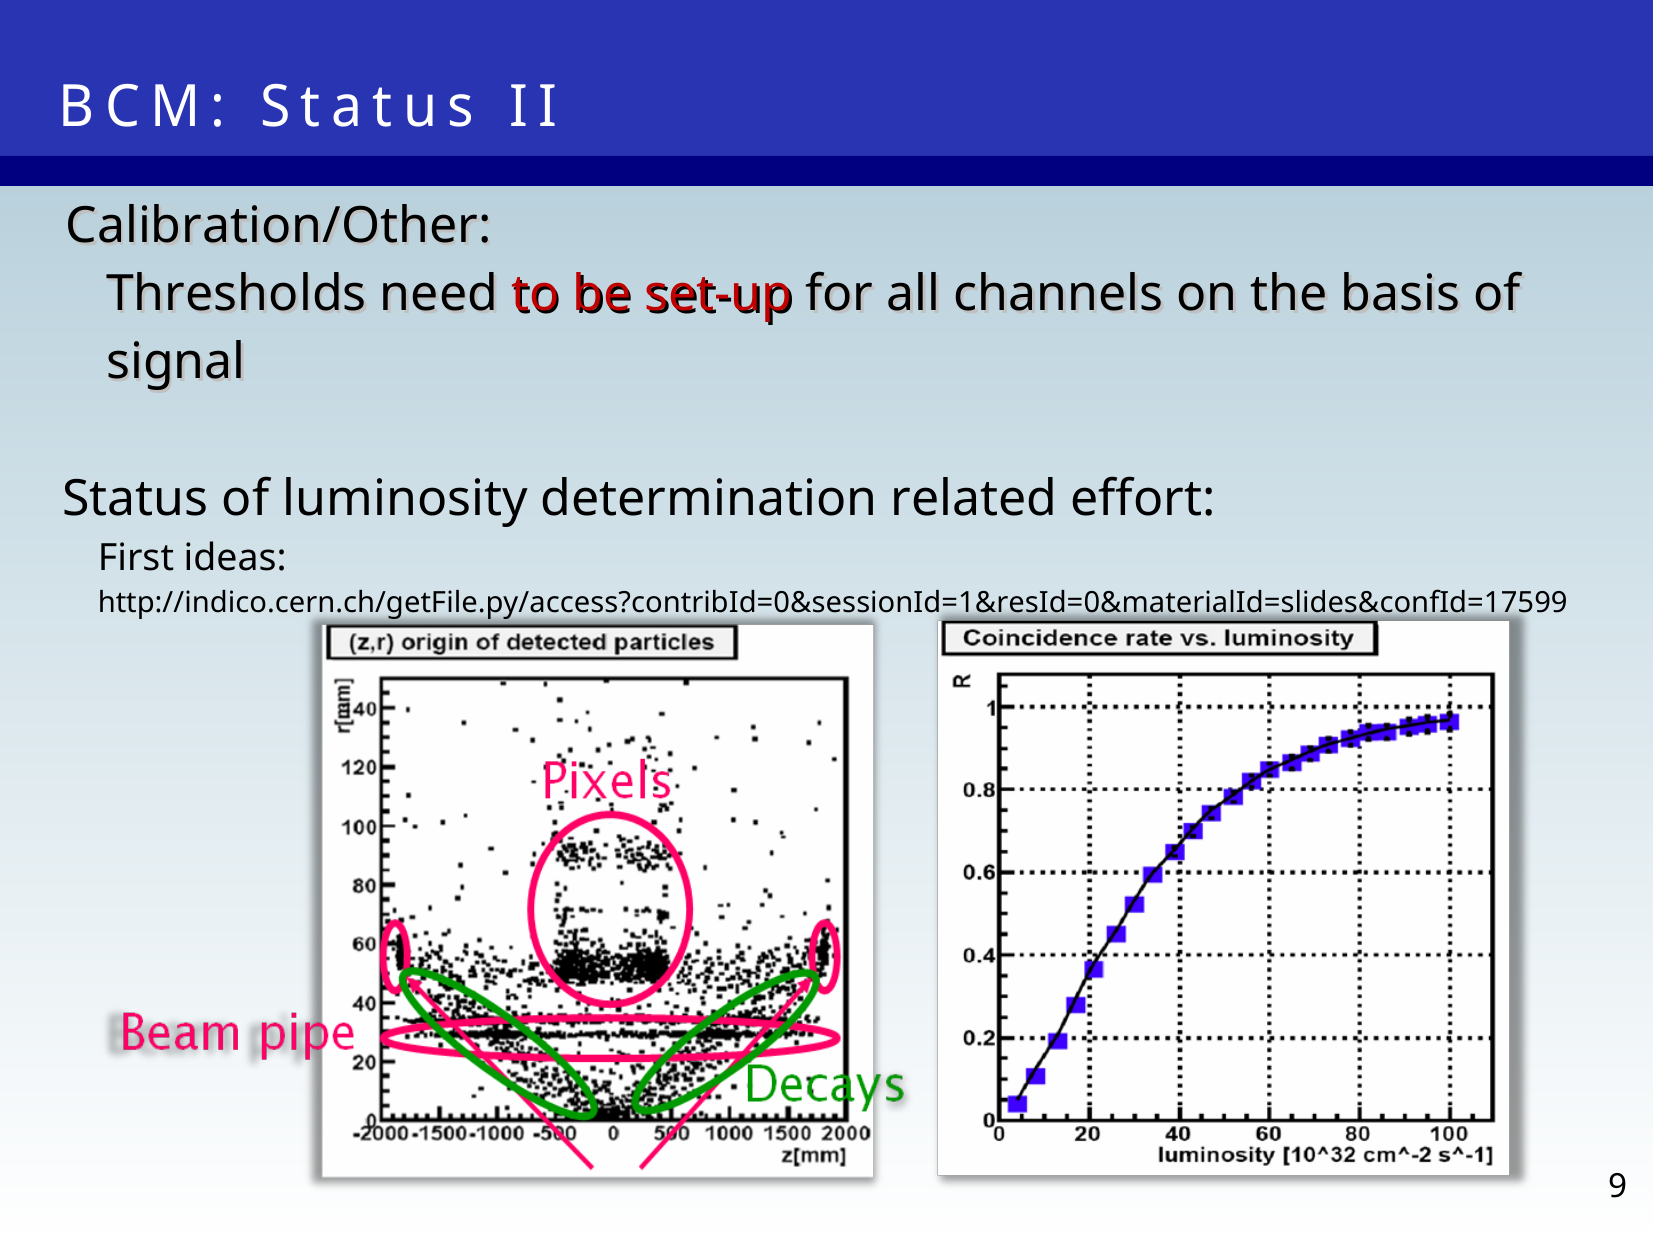

# BCM: Status II
Calibration/Other:
Thresholds need to be set-up for all channels on the basis of signal
Status of luminosity determination related effort:
First ideas:
http://indico.cern.ch/getFile.py/access?contribId=0&sessionId=1&resId=0&materialId=slides&confId=17599
9